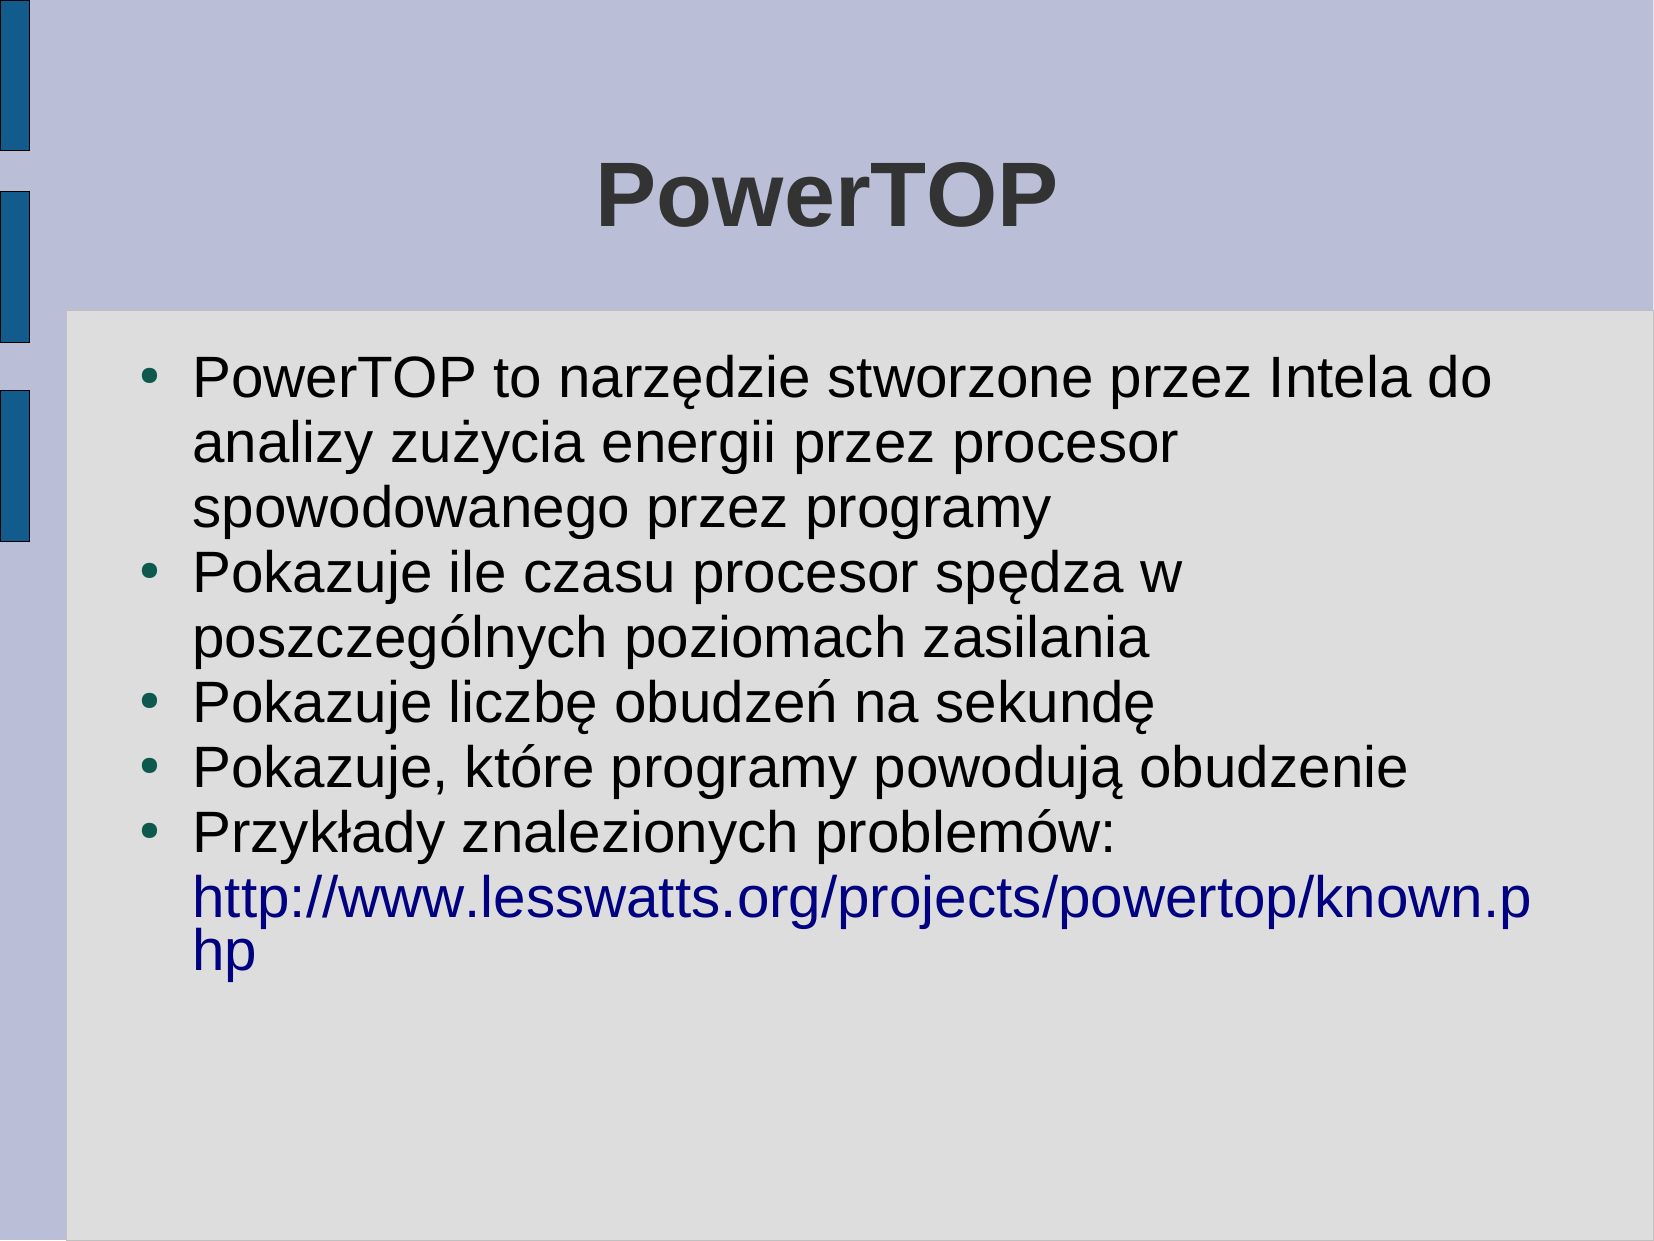

# PowerTOP
PowerTOP to narzędzie stworzone przez Intela do analizy zużycia energii przez procesor spowodowanego przez programy
Pokazuje ile czasu procesor spędza w poszczególnych poziomach zasilania
Pokazuje liczbę obudzeń na sekundę
Pokazuje, które programy powodują obudzenie
Przykłady znalezionych problemów:http://www.lesswatts.org/projects/powertop/known.php